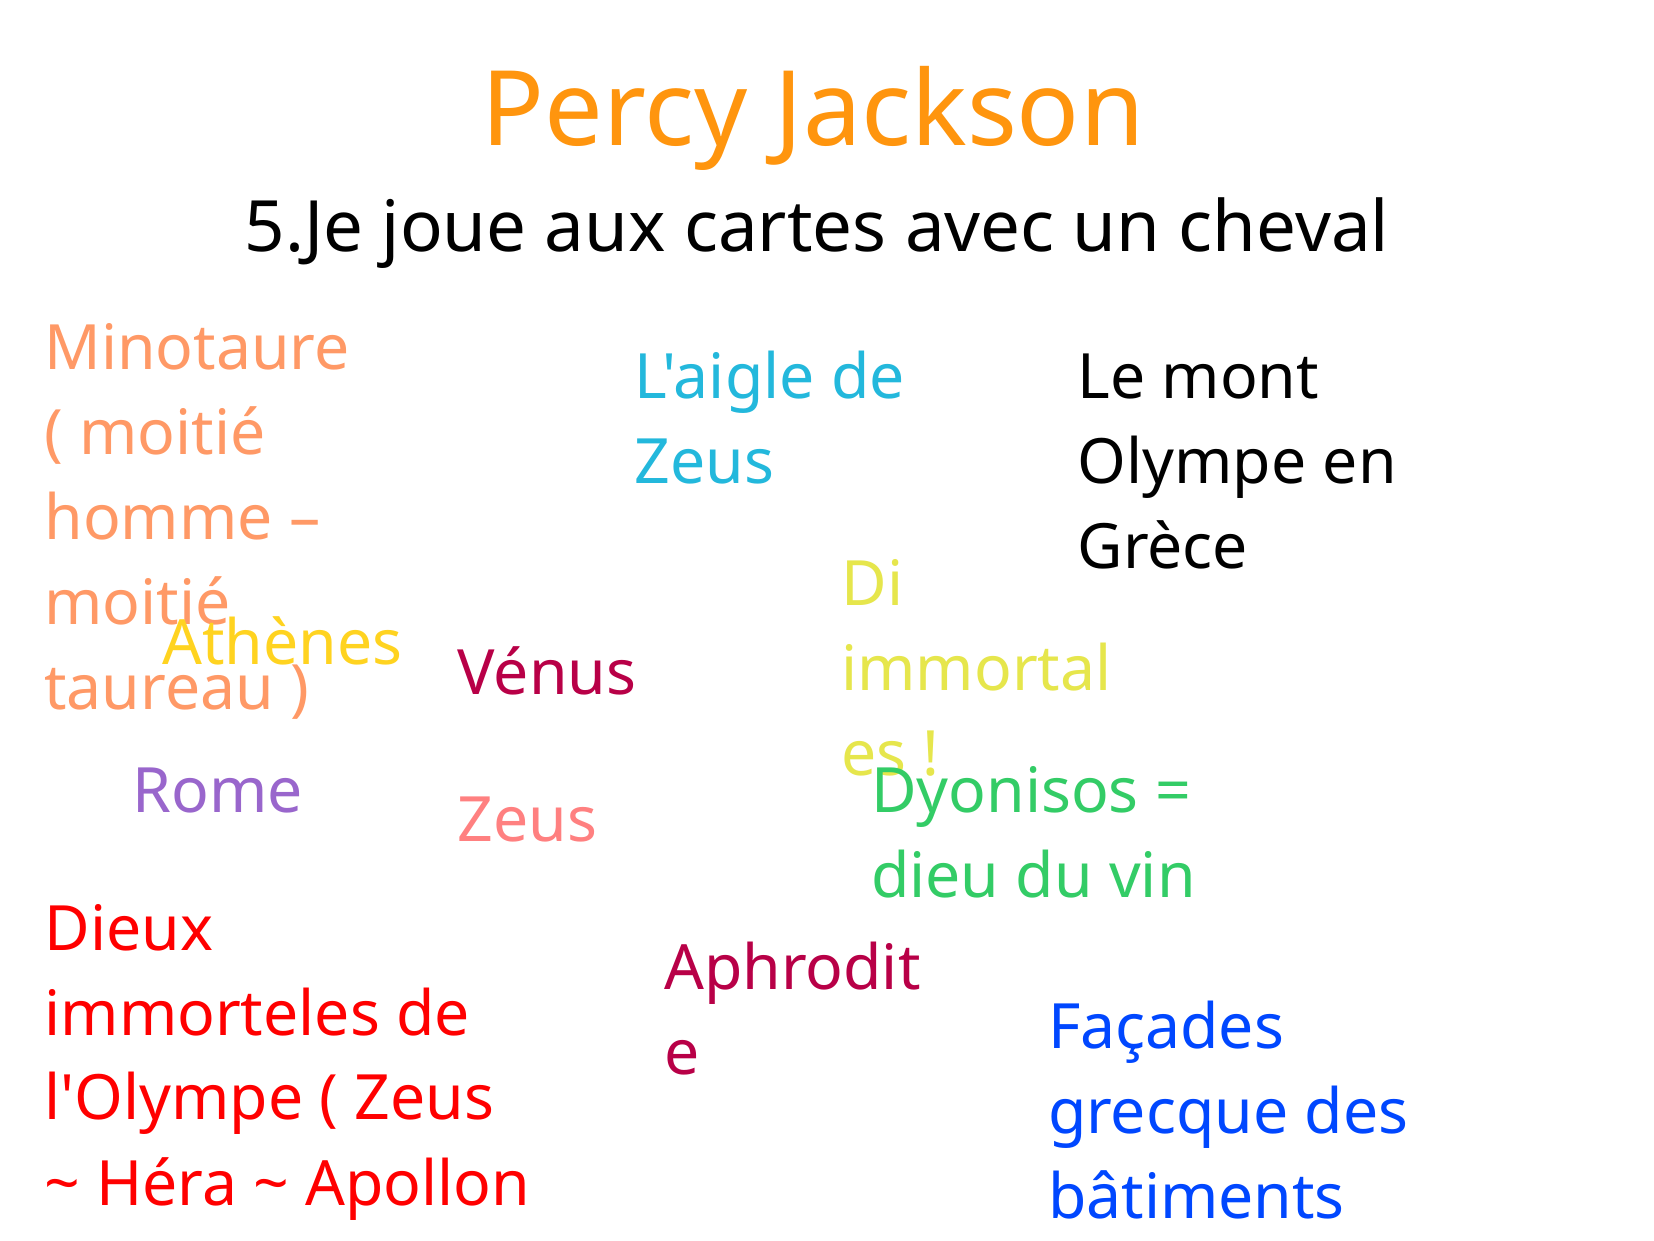

# Percy Jackson 5.Je joue aux cartes avec un cheval
Minotaure ( moitié homme – moitié taureau )
L'aigle de Zeus
Le mont Olympe en Grèce
Di immortales !
Athènes
Vénus
Rome
Dyonisos = dieu du vin
Zeus
Dieux immorteles de l'Olympe ( Zeus ~ Héra ~ Apollon )
Aphrodite
Façades grecque des bâtiments